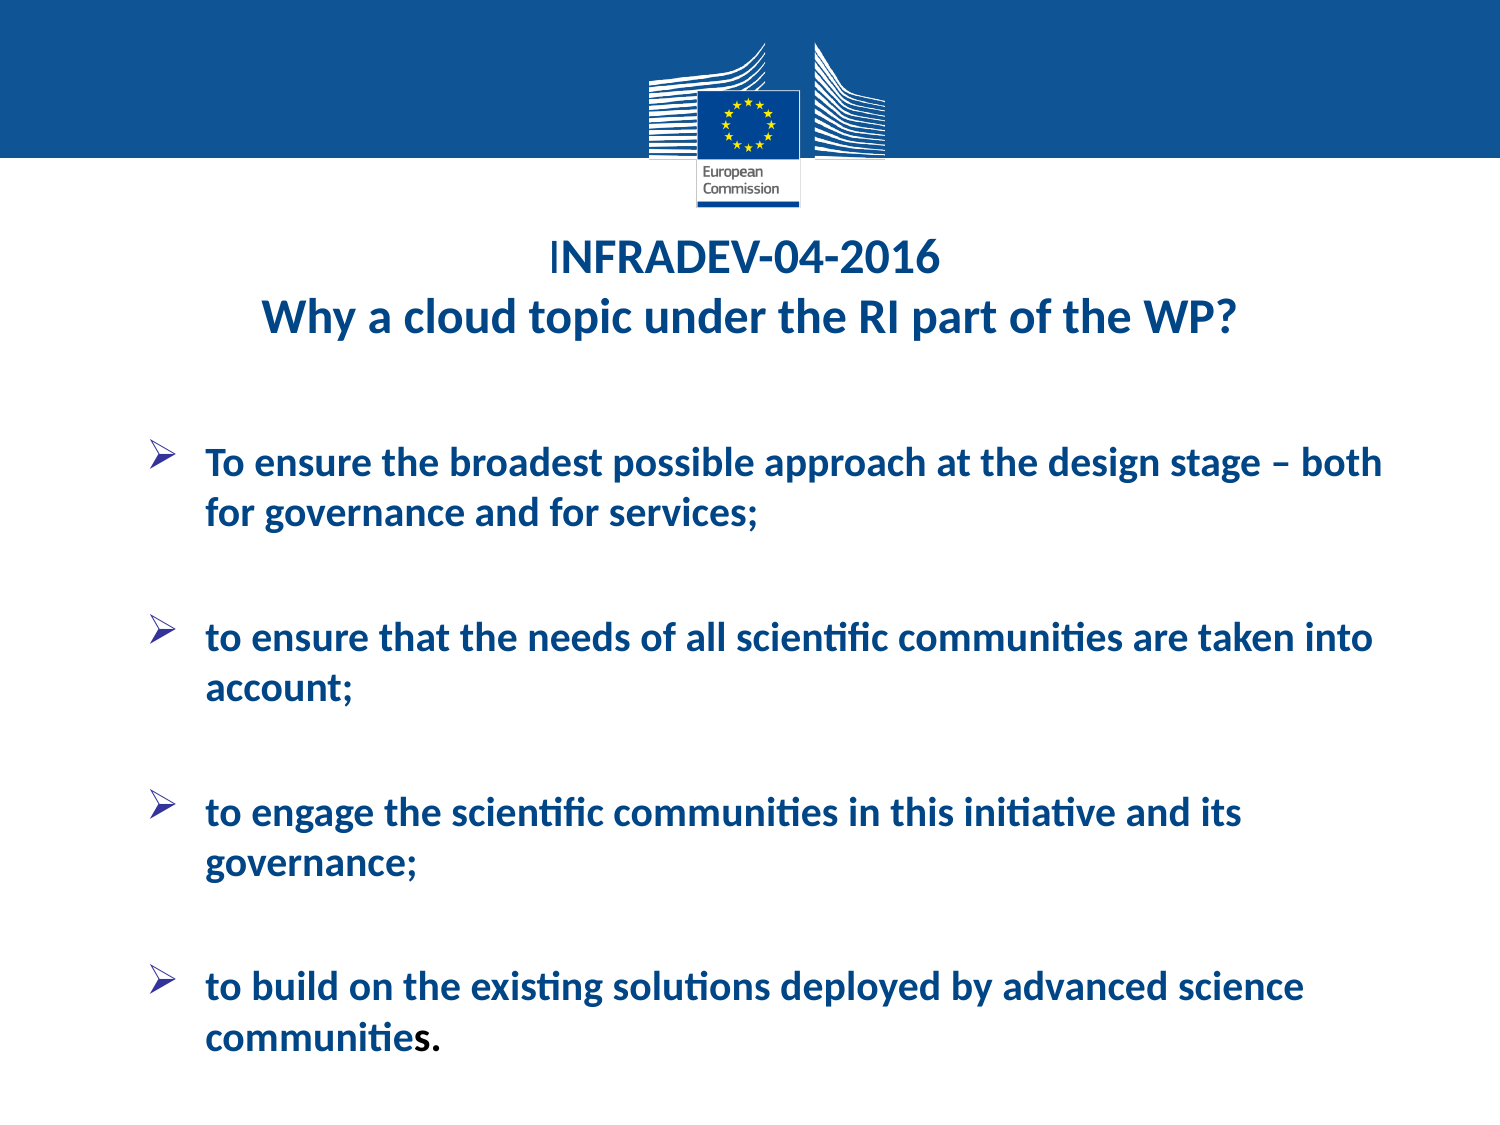

# INFRADEV-04-2016 Why a cloud topic under the RI part of the WP?
To ensure the broadest possible approach at the design stage – both for governance and for services;
to ensure that the needs of all scientific communities are taken into account;
to engage the scientific communities in this initiative and its governance;
to build on the existing solutions deployed by advanced science communities.